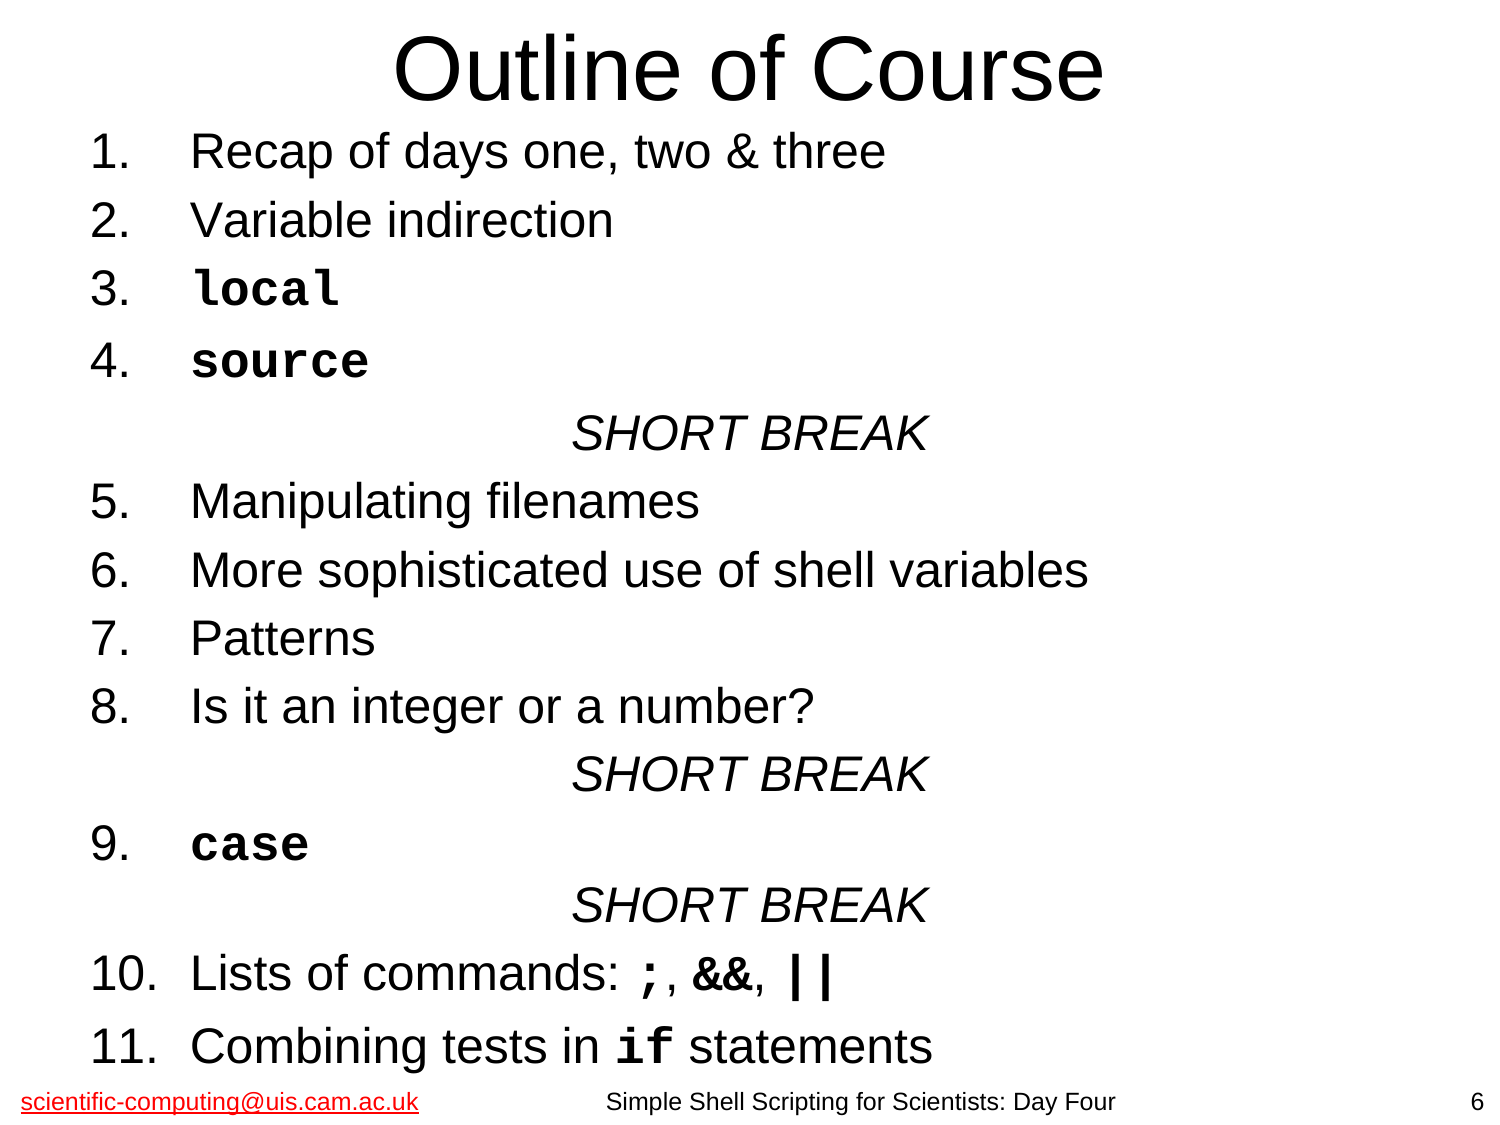

# Outline of Course
1.	Recap of days one, two & three
2.	Variable indirection
3.	local
4.	source
SHORT BREAK
5.	Manipulating filenames
6.	More sophisticated use of shell variables
7.	Patterns
8.	Is it an integer or a number?
SHORT BREAK
9.	case
SHORT BREAK
10.	Lists of commands: ;, &&, ||
11.	Combining tests in if statements
escience-support@ucs.cam.ac.uk	Simple Shell Scripting for Scientists: Day Three
6